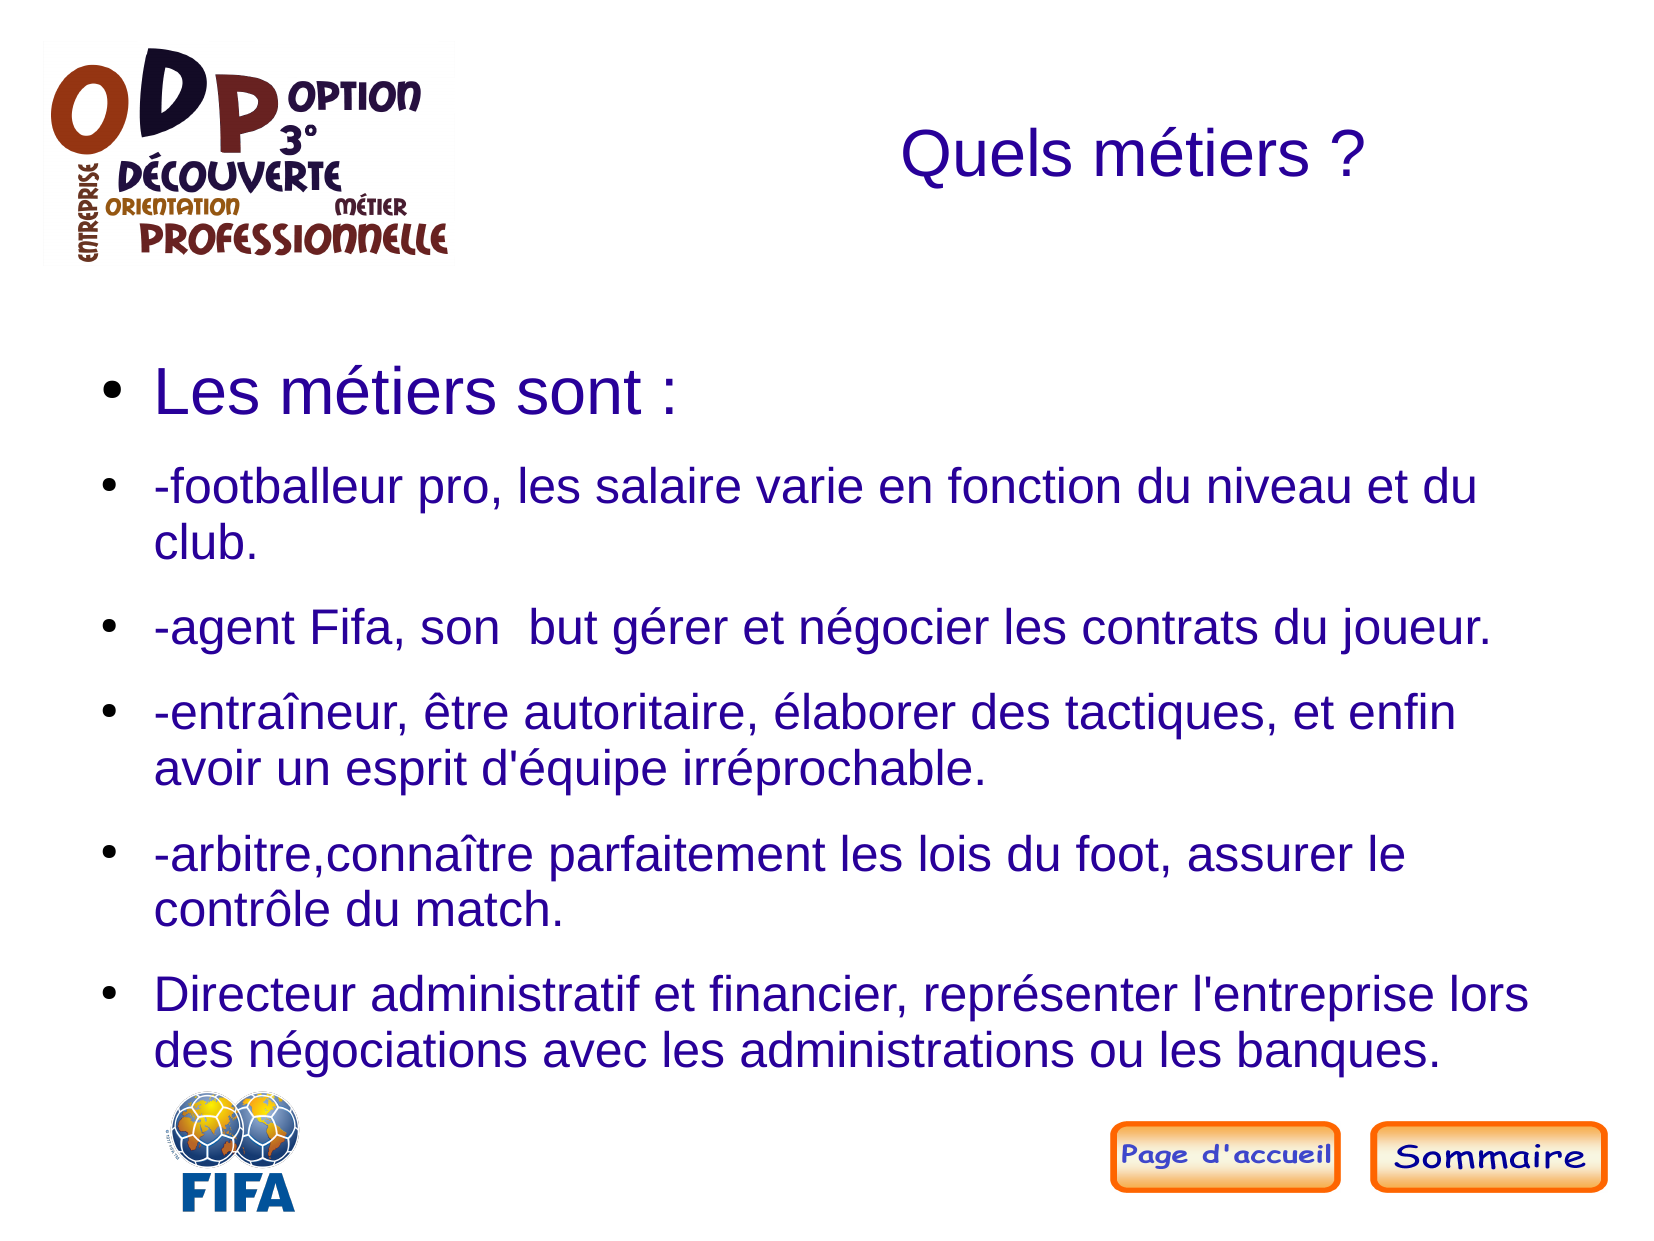

# Quels métiers ?
Les métiers sont :
-footballeur pro, les salaire varie en fonction du niveau et du club.
-agent Fifa, son but gérer et négocier les contrats du joueur.
-entraîneur, être autoritaire, élaborer des tactiques, et enfin avoir un esprit d'équipe irréprochable.
-arbitre,connaître parfaitement les lois du foot, assurer le contrôle du match.
Directeur administratif et financier, représenter l'entreprise lors des négociations avec les administrations ou les banques.